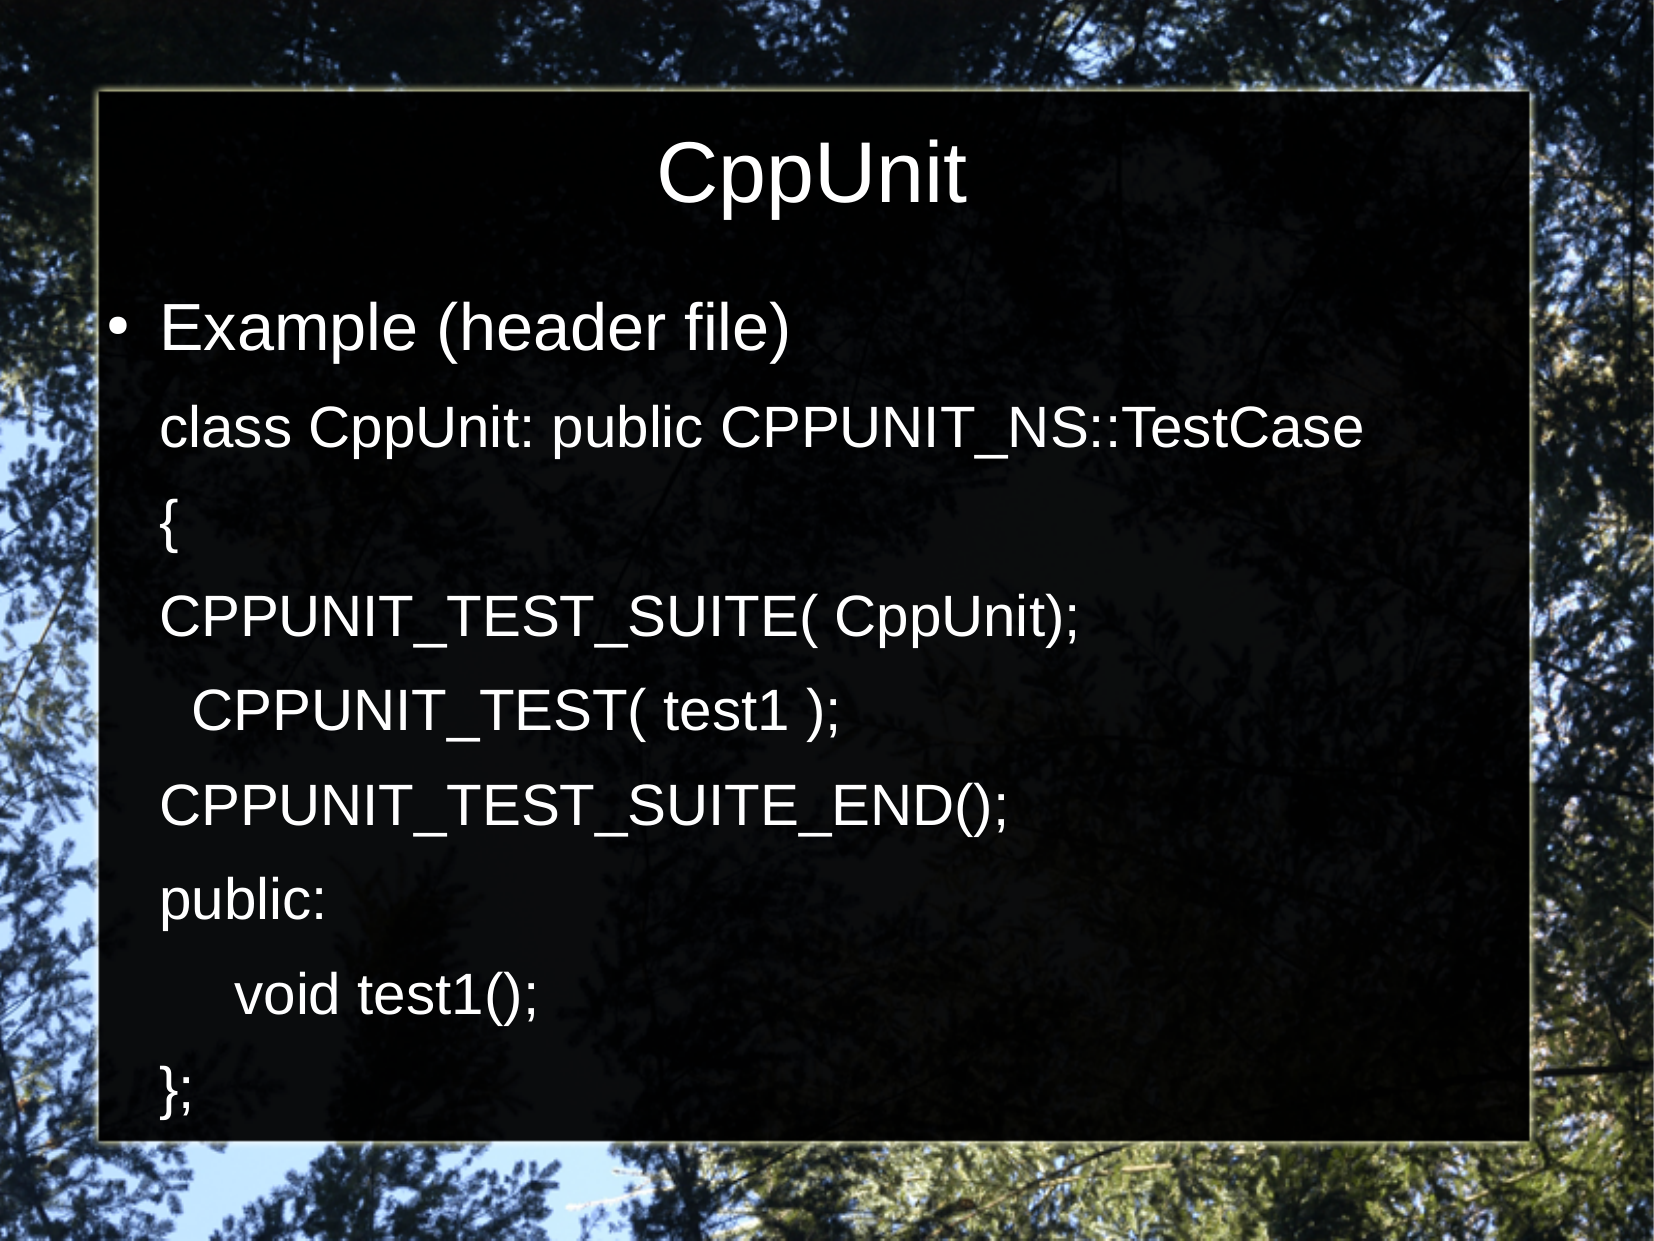

# CppUnit
Example (header file)
class CppUnit: public CPPUNIT_NS::TestCase
{
CPPUNIT_TEST_SUITE( CppUnit);
 CPPUNIT_TEST( test1 );
CPPUNIT_TEST_SUITE_END();
public:
	void test1();
};